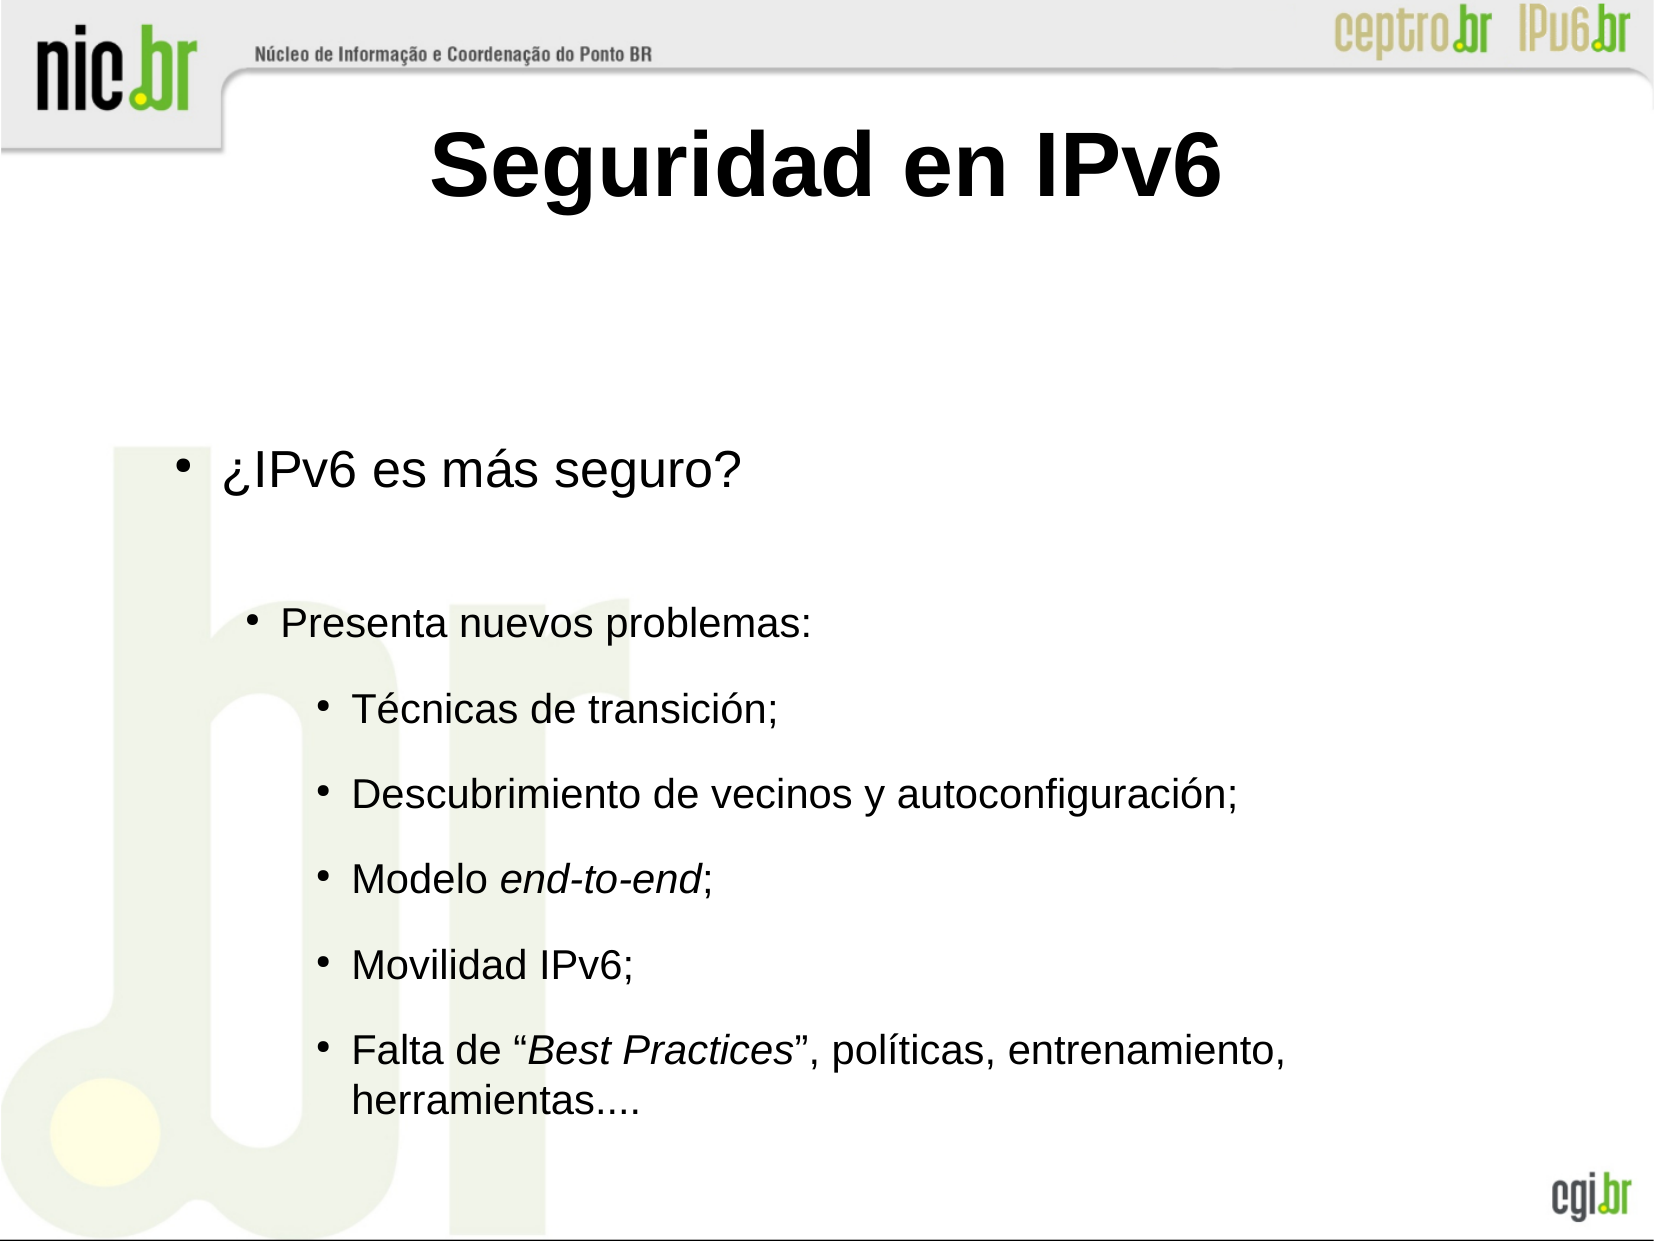

Seguridad en IPv6
 ¿IPv6 es más seguro?
Presenta nuevos problemas:
Técnicas de transición;
Descubrimiento de vecinos y autoconfiguración;
Modelo end-to-end;
Movilidad IPv6;
Falta de “Best Practices”, políticas, entrenamiento, herramientas....